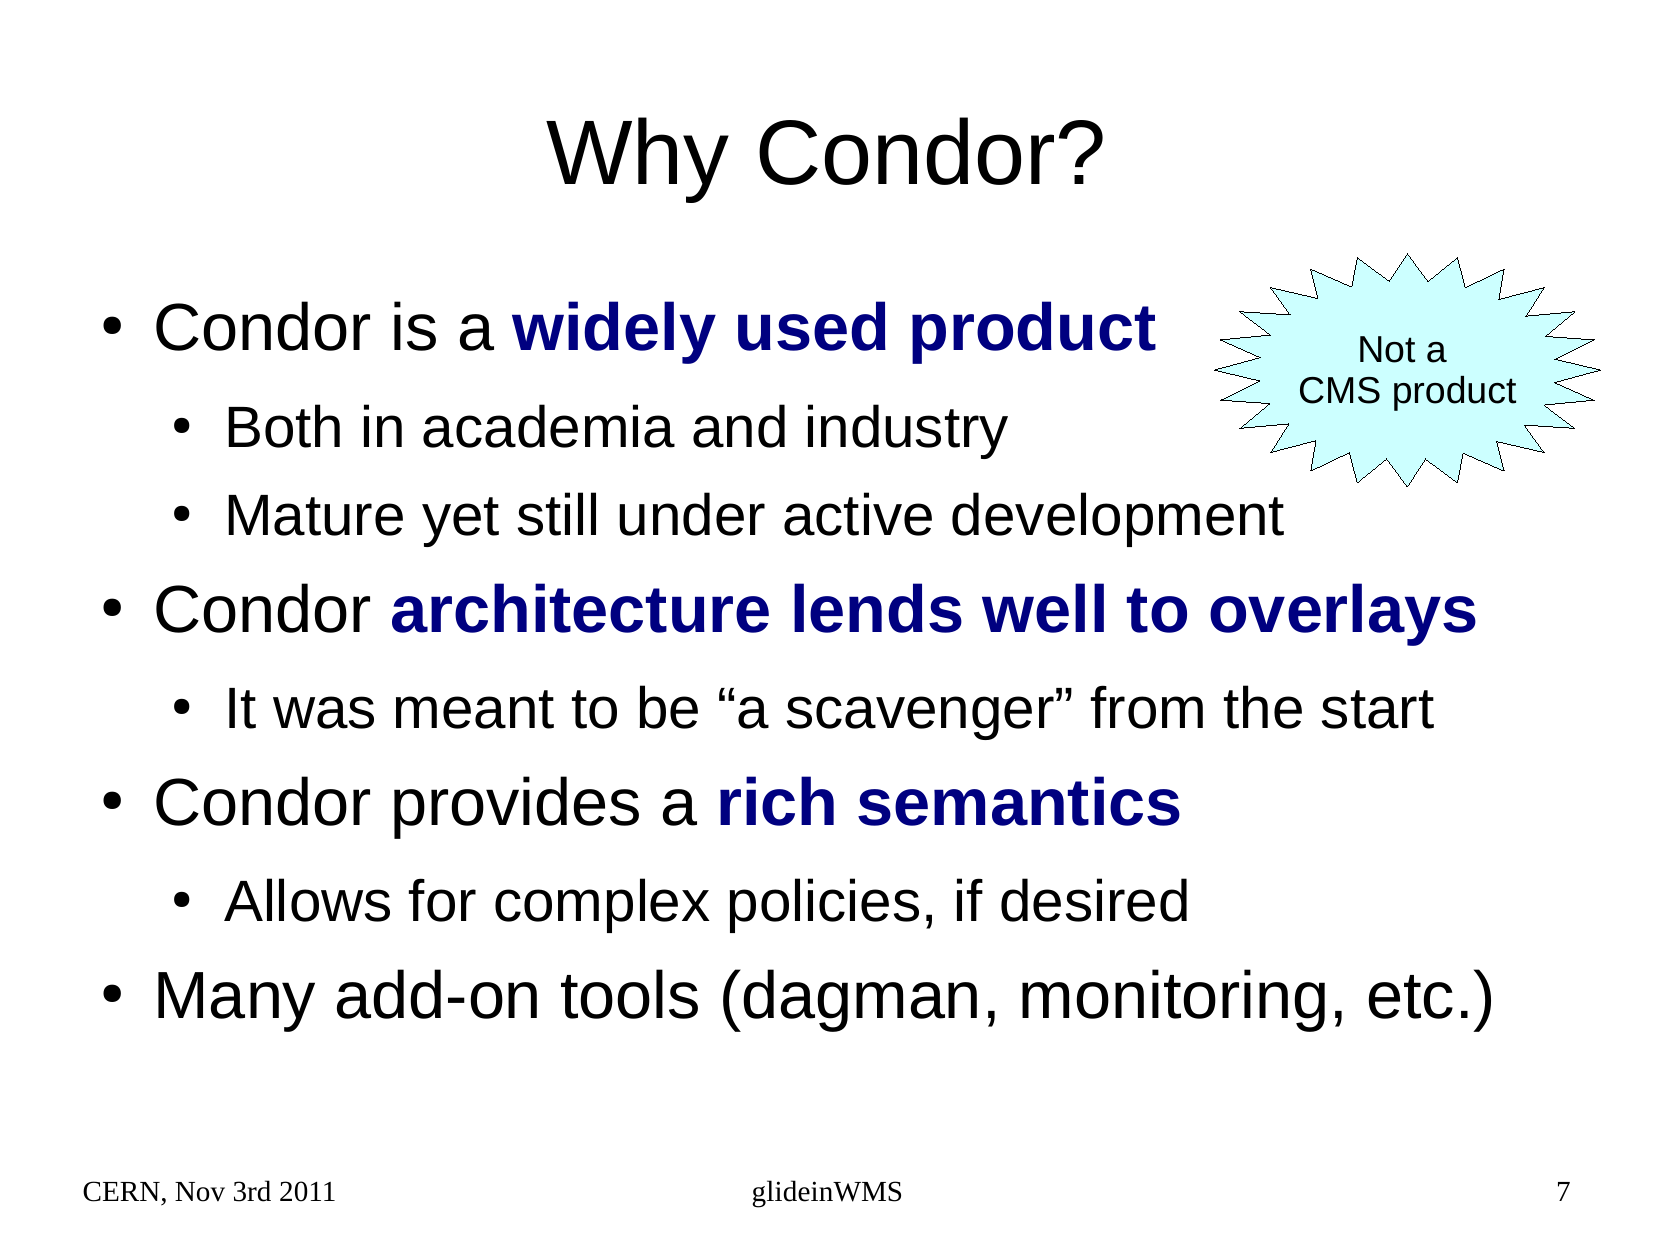

# Why Condor?
Not a
CMS product
Condor is a widely used product
Both in academia and industry
Mature yet still under active development
Condor architecture lends well to overlays
It was meant to be “a scavenger” from the start
Condor provides a rich semantics
Allows for complex policies, if desired
Many add-on tools (dagman, monitoring, etc.)
CERN, Nov 3rd 2011
glideinWMS
7